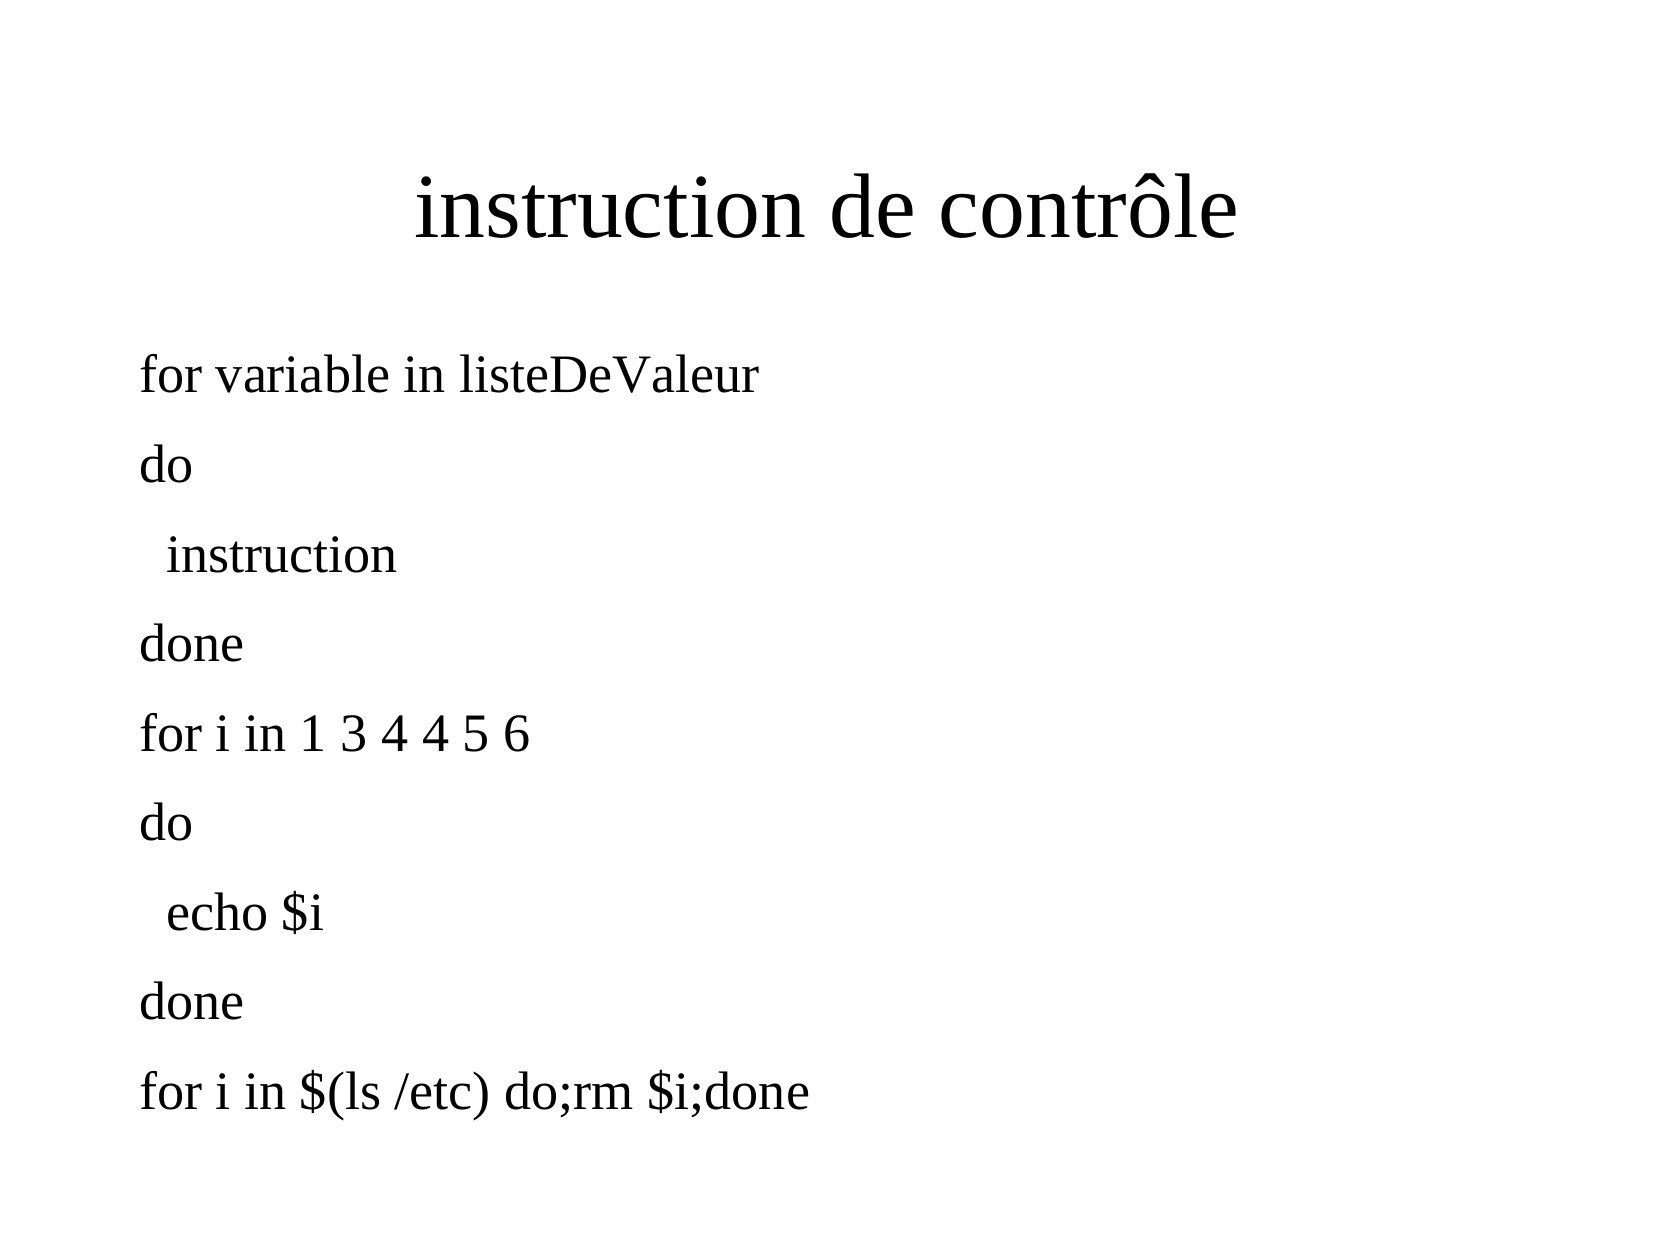

# instruction de contrôle
for variable in listeDeValeur
do
 instruction
done
for i in 1 3 4 4 5 6
do
 echo $i
done
for i in $(ls /etc) do;rm $i;done